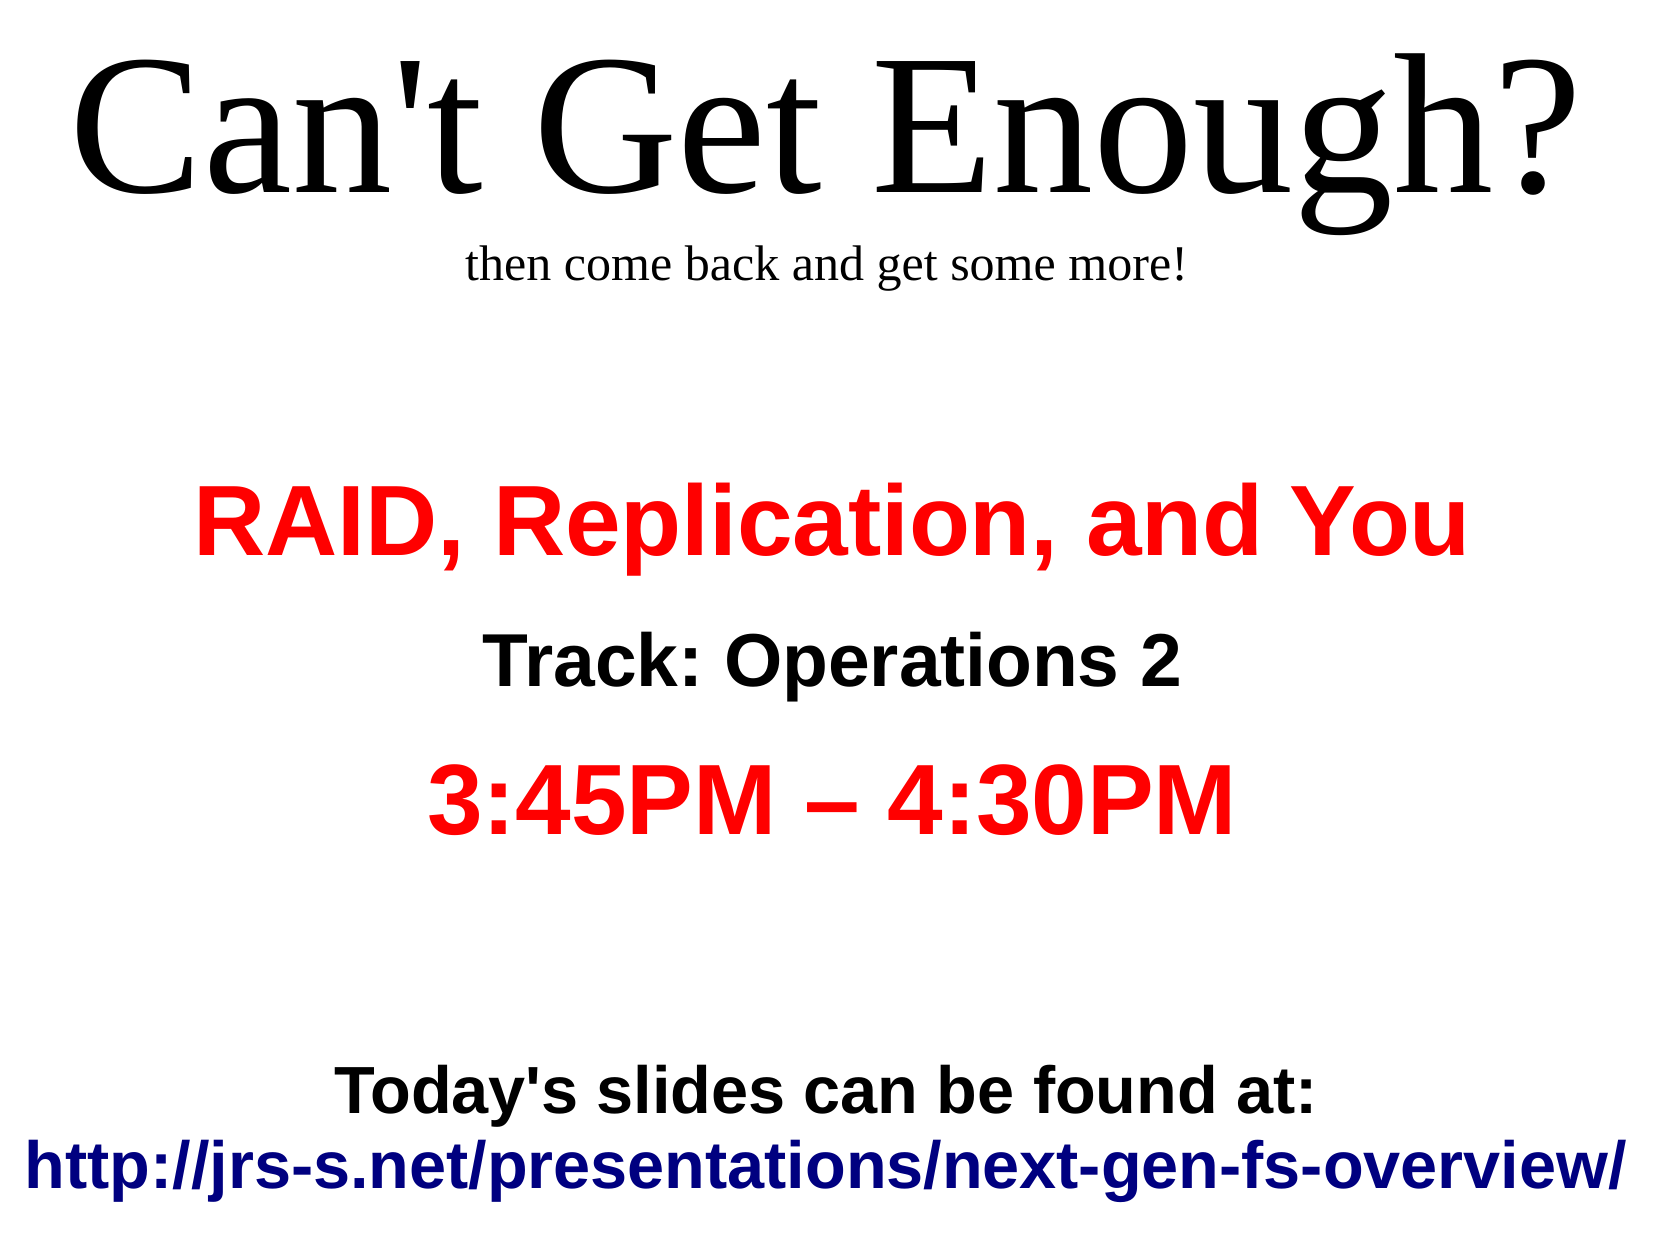

# Can't Get Enough? then come back and get some more!
| RAID, Replication, and You Track: Operations 2 3:45PM – 4:30PM |
| --- |
Today's slides can be found at:
http://jrs-s.net/presentations/next-gen-fs-overview/